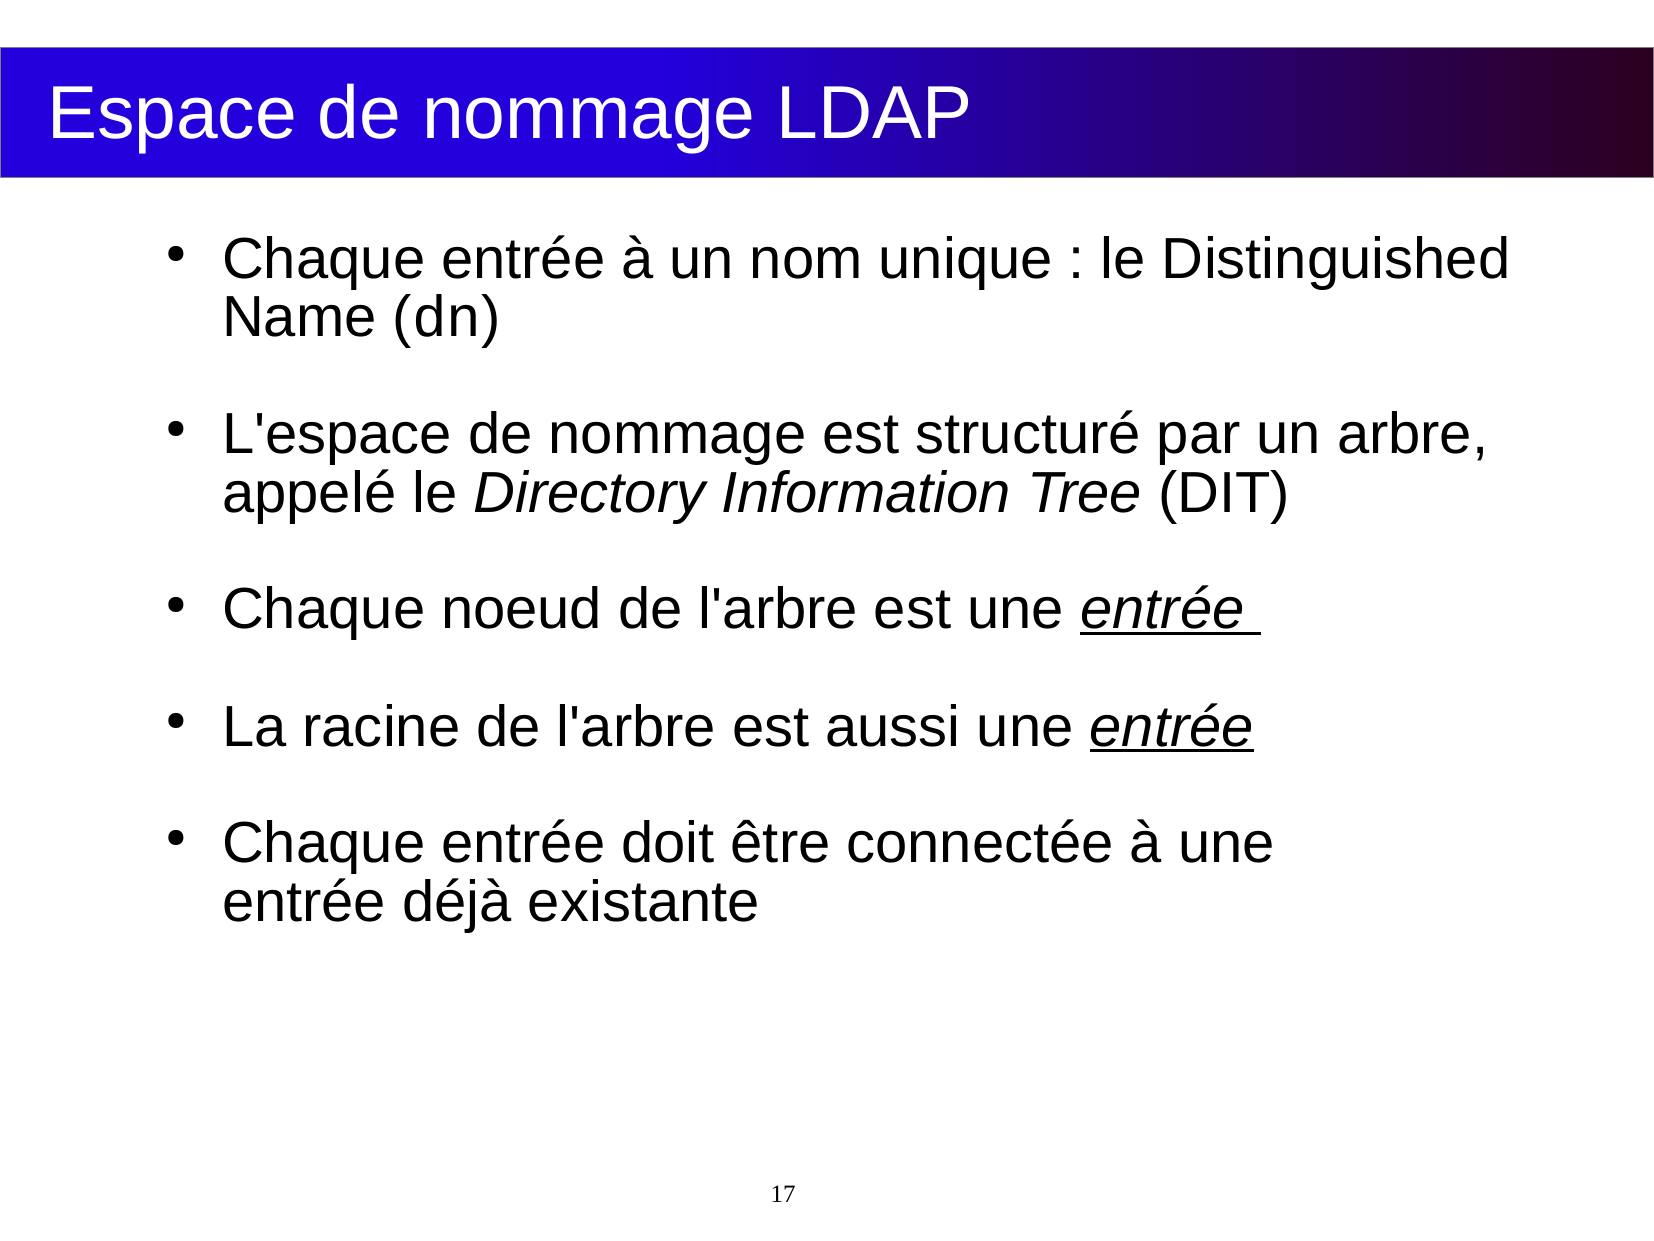

# Espace de nommage LDAP
Chaque entrée à un nom unique : le Distinguished
Name (dn)
L'espace de nommage est structuré par un arbre, appelé le Directory Information Tree (DIT)
Chaque noeud de l'arbre est une entrée
La racine de l'arbre est aussi une entrée
Chaque entrée doit être connectée à une
entrée déjà existante